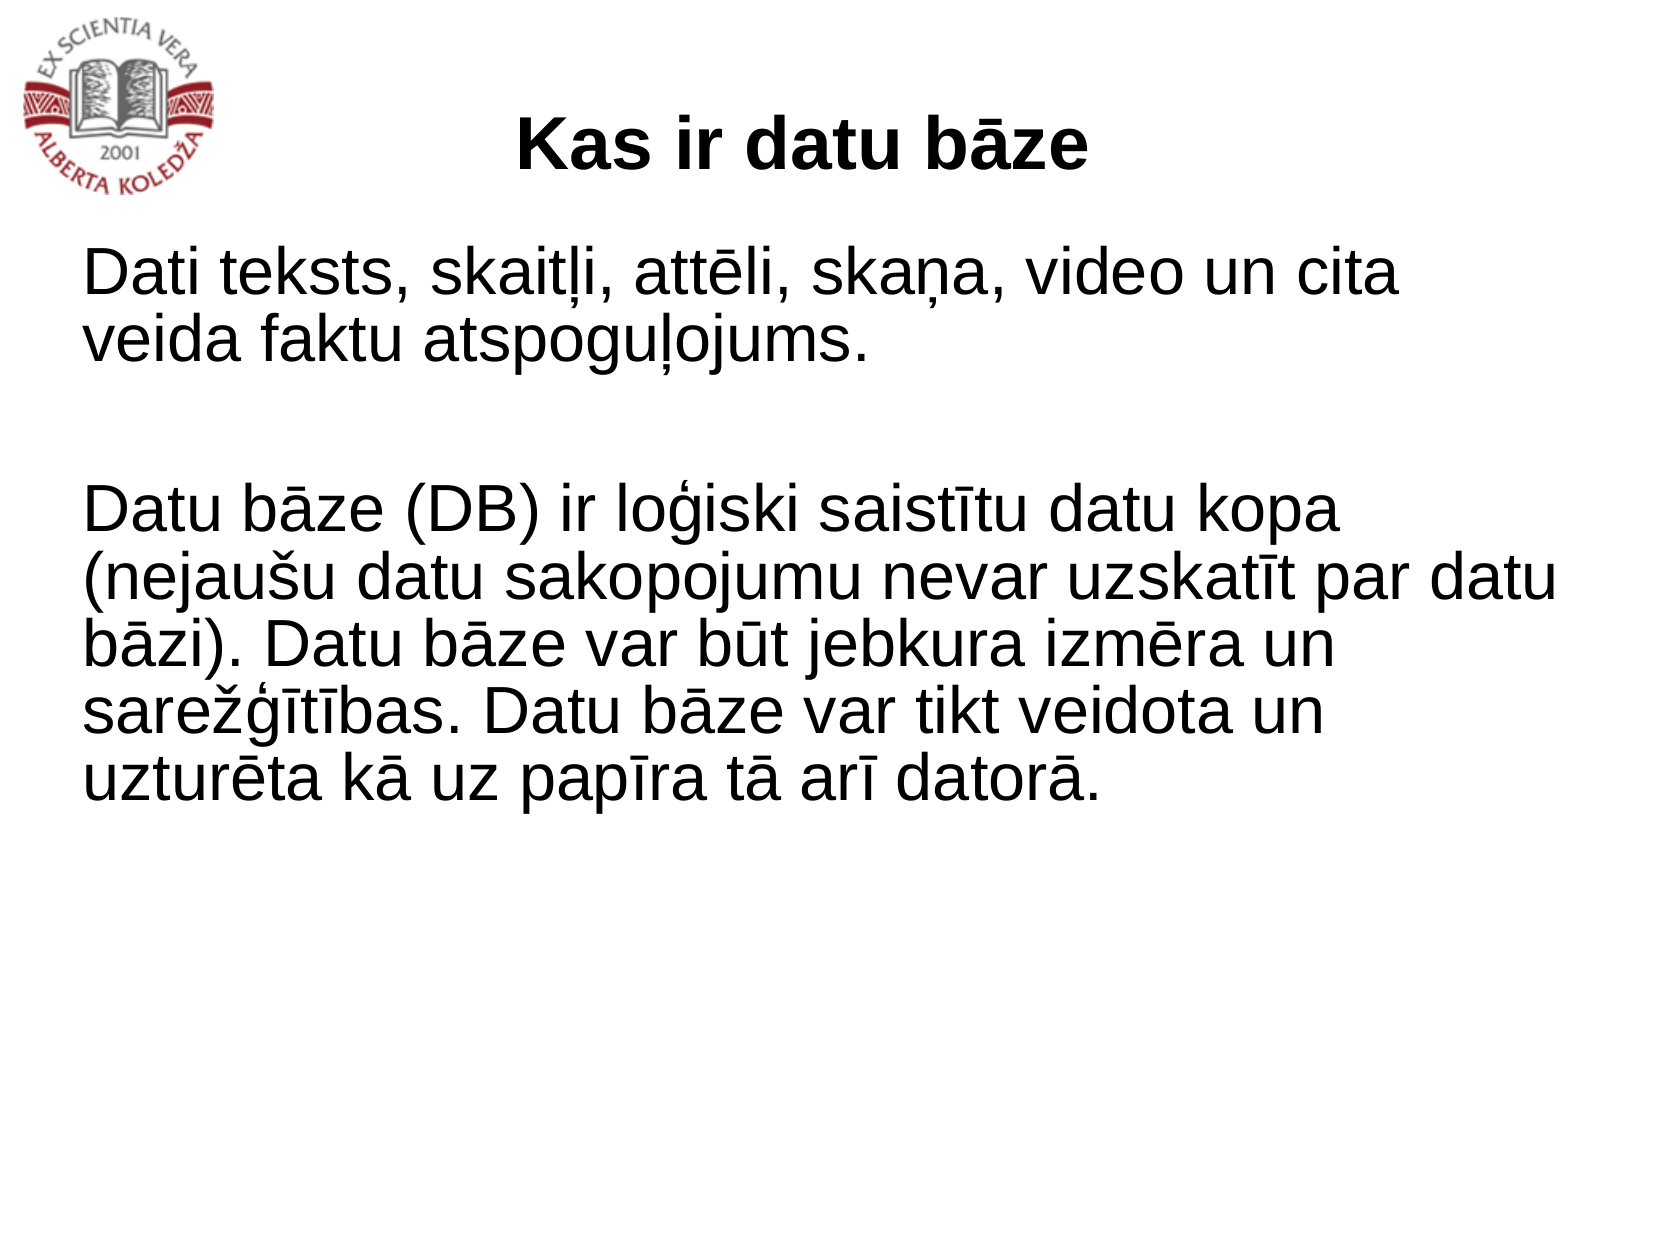

# Kas ir datu bāze
Dati teksts, skaitļi, attēli, skaņa, video un cita veida faktu atspoguļojums.
Datu bāze (DB) ir loģiski saistītu datu kopa (nejaušu datu sakopojumu nevar uzskatīt par datu bāzi). Datu bāze var būt jebkura izmēra un sarežģītības. Datu bāze var tikt veidota un uzturēta kā uz papīra tā arī datorā.